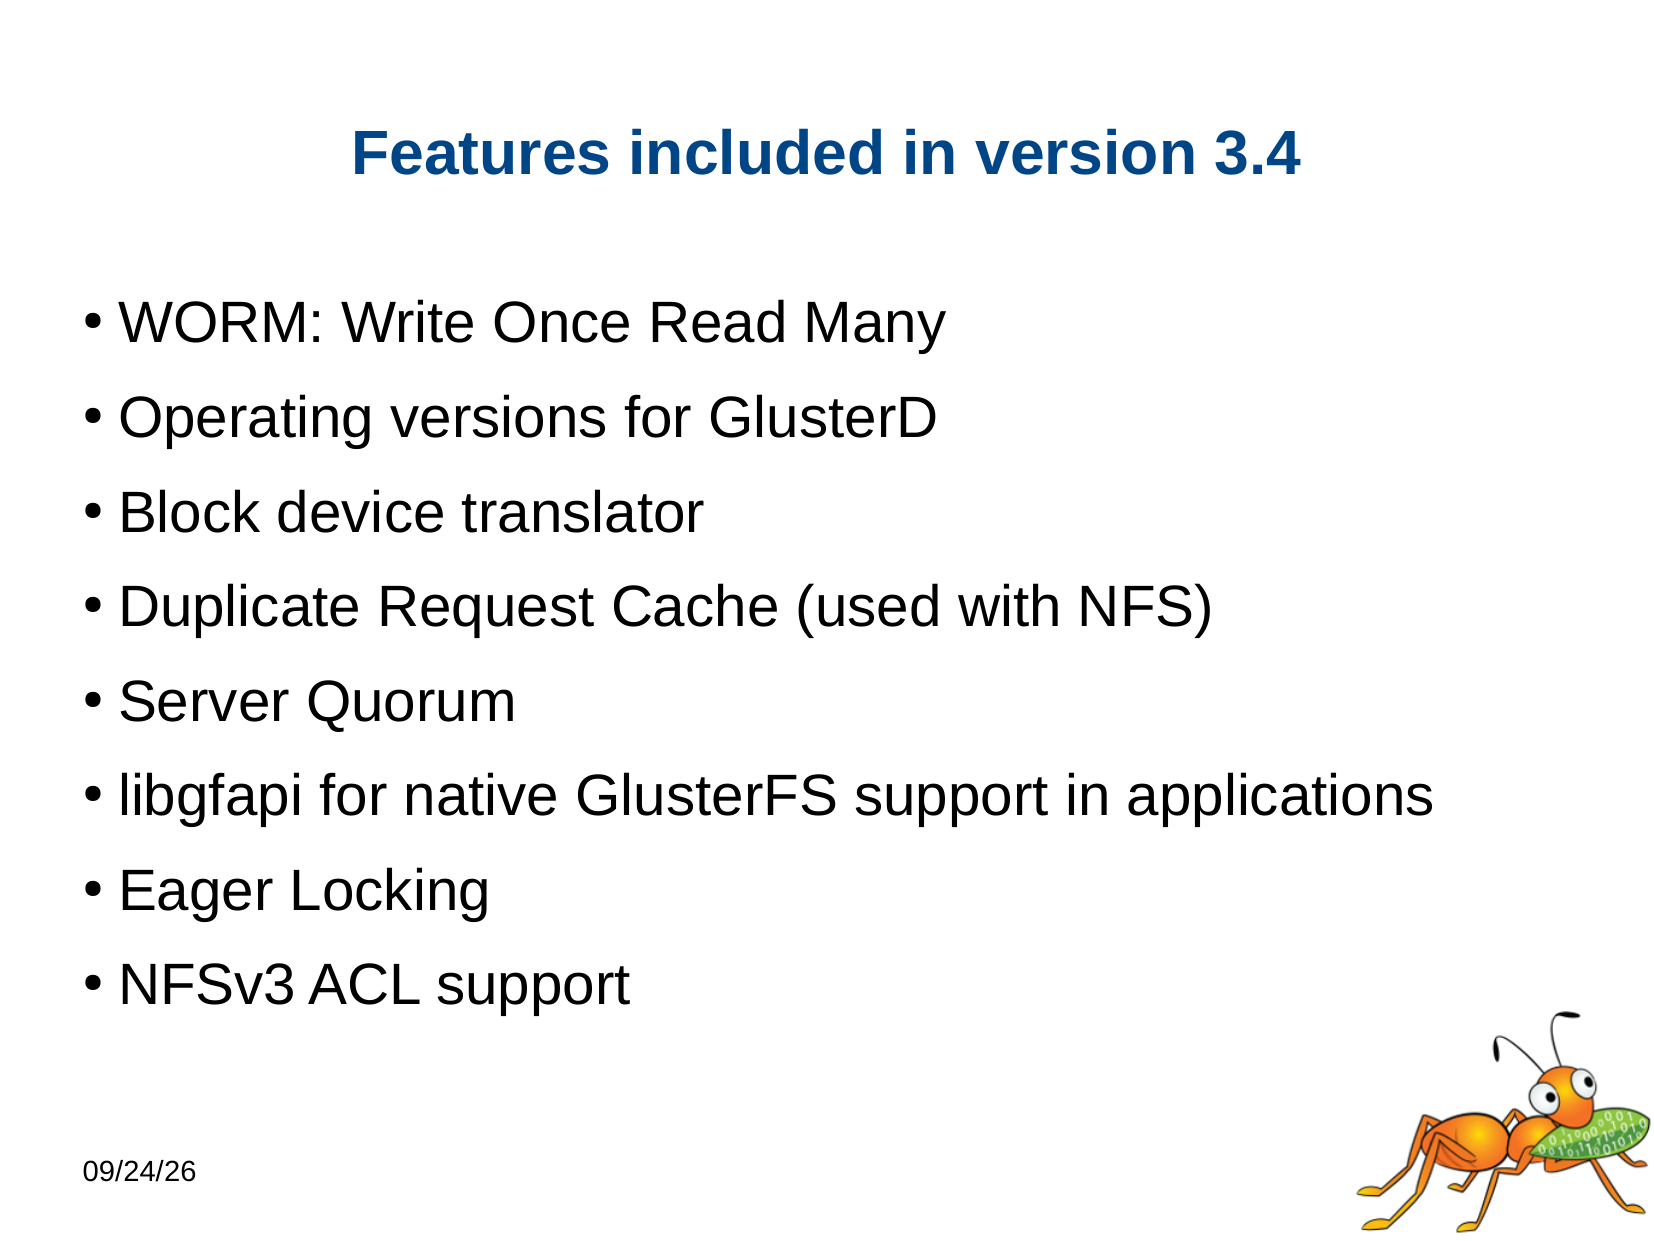

# Features included in version 3.4
WORM: Write Once Read Many
Operating versions for GlusterD
Block device translator
Duplicate Request Cache (used with NFS)
Server Quorum
libgfapi for native GlusterFS support in applications
Eager Locking
NFSv3 ACL support